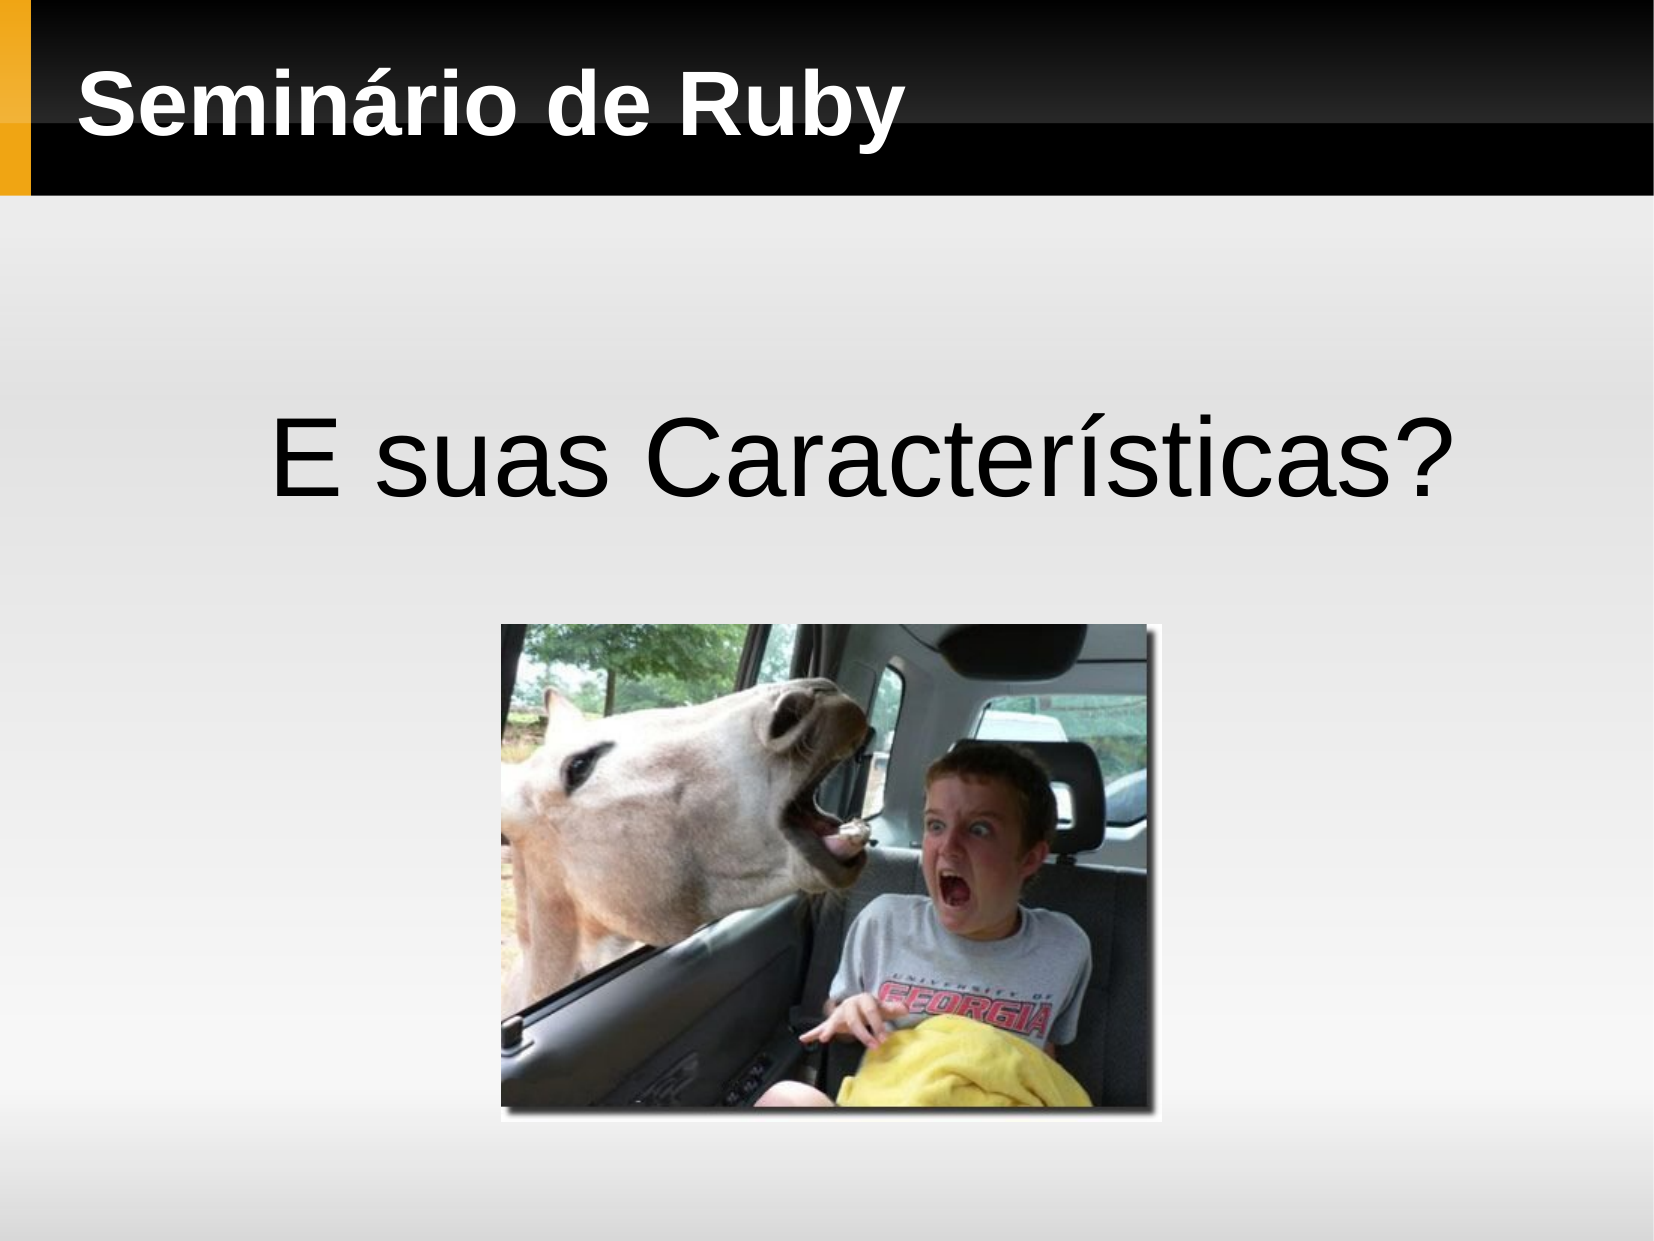

# Seminário de Ruby
E suas Características?